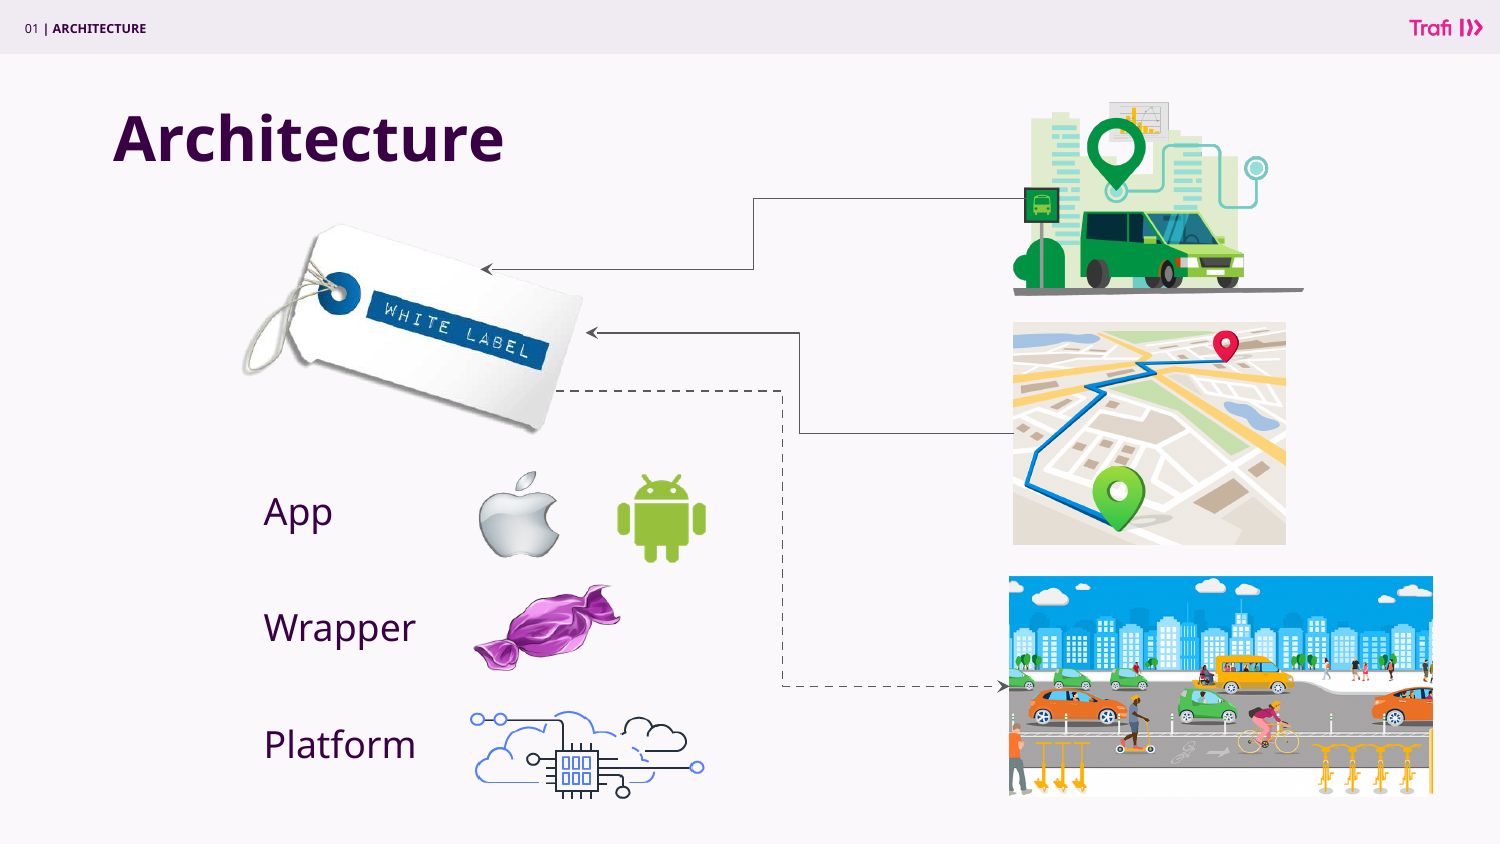

01 | ARCHITECTURE
Architecture
App
Wrapper
Platform